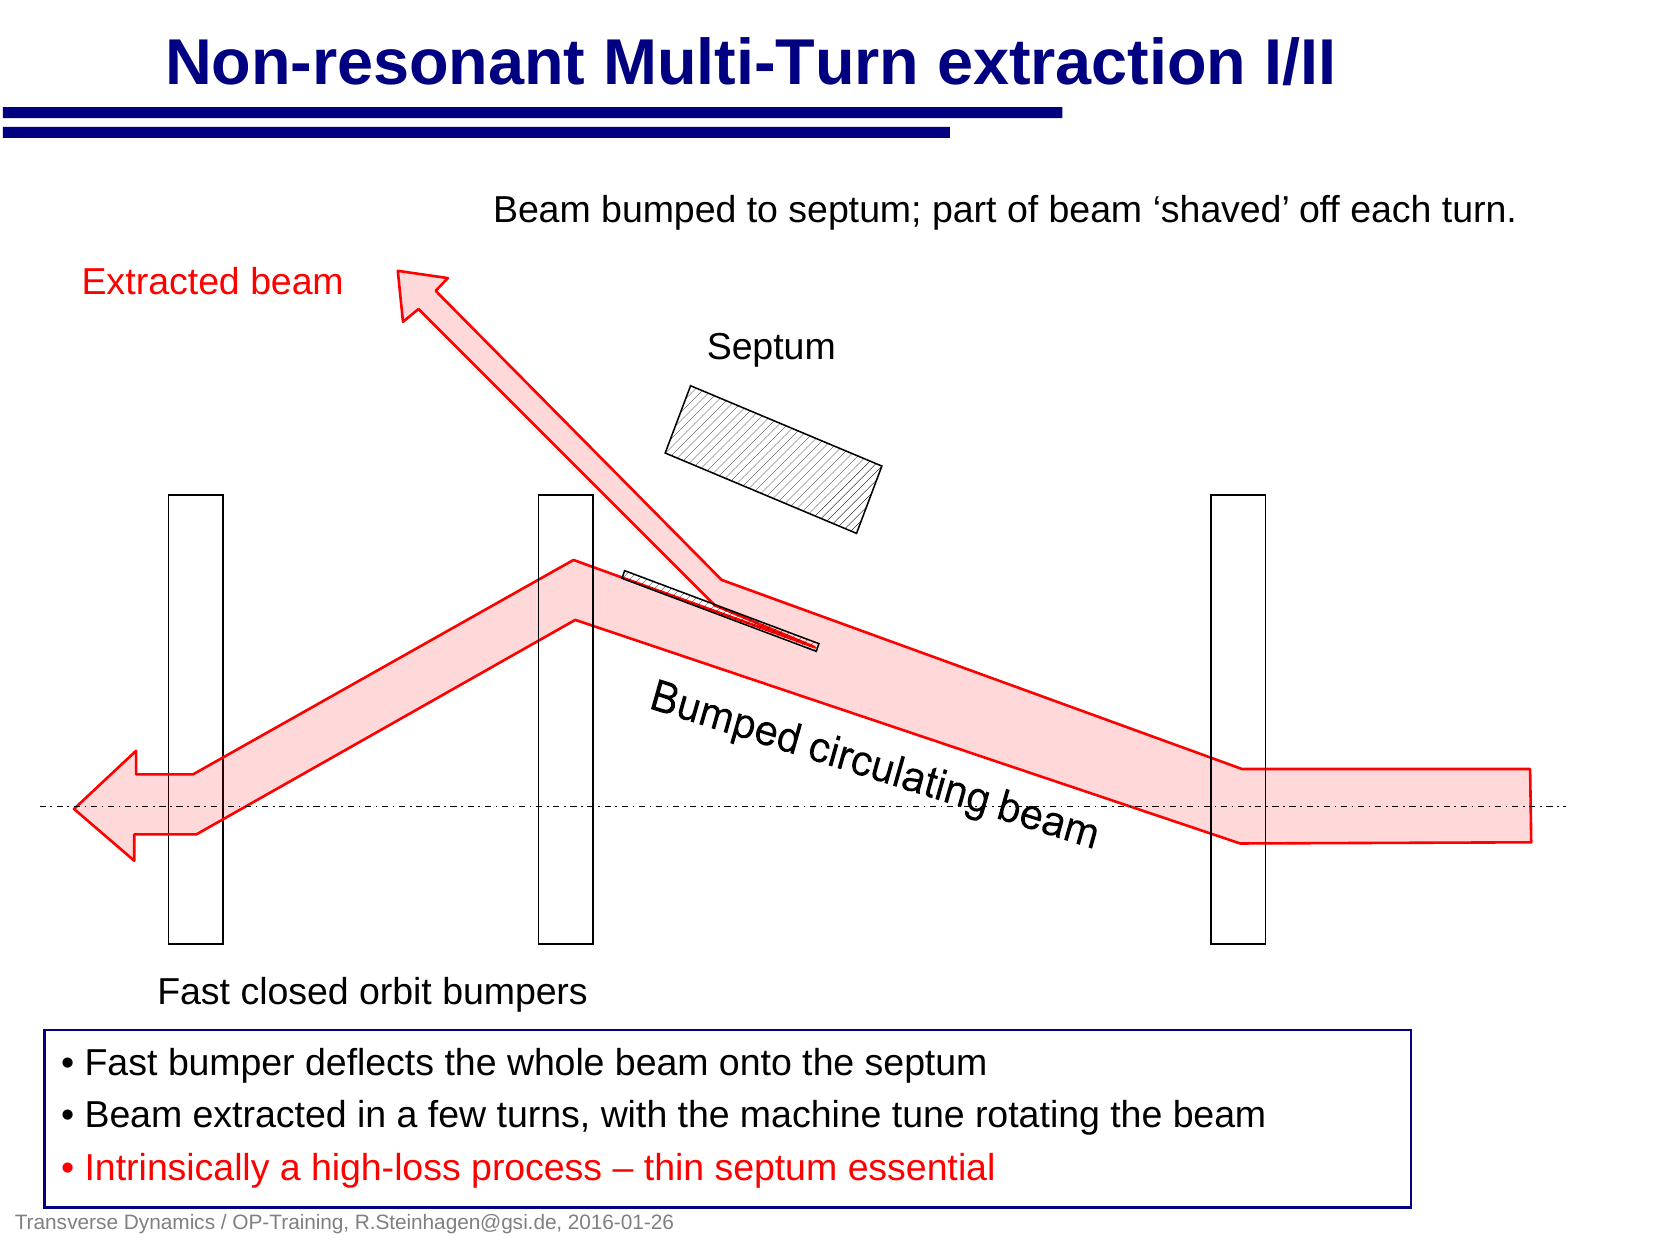

# Non-resonant Multi-Turn extraction I/II
Beam bumped to septum; part of beam ‘shaved’ off each turn.
Extracted beam
Septum
Fast closed orbit bumpers
• Fast bumper deflects the whole beam onto the septum
• Beam extracted in a few turns, with the machine tune rotating the beam
• Intrinsically a high-loss process – thin septum essential